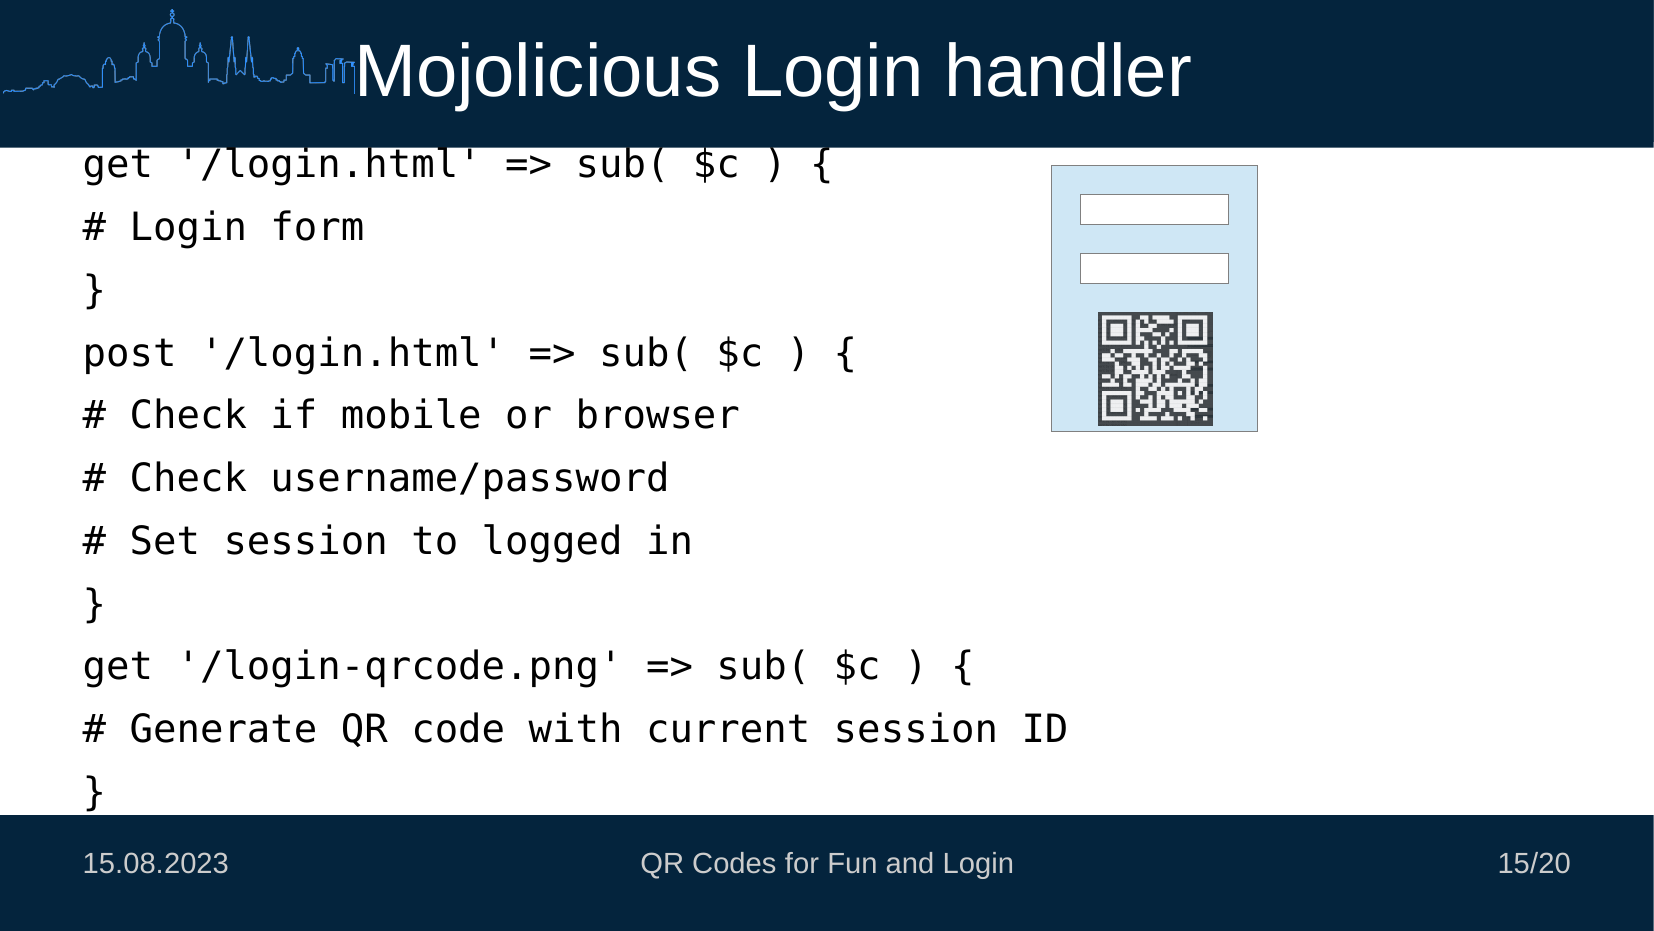

# Mojolicious Login handler
get '/login.html' => sub( $c ) {
# Login form
}
post '/login.html' => sub( $c ) {
# Check if mobile or browser
# Check username/password
# Set session to logged in
}
get '/login-qrcode.png' => sub( $c ) {
# Generate QR code with current session ID
}
08. März 2019
15